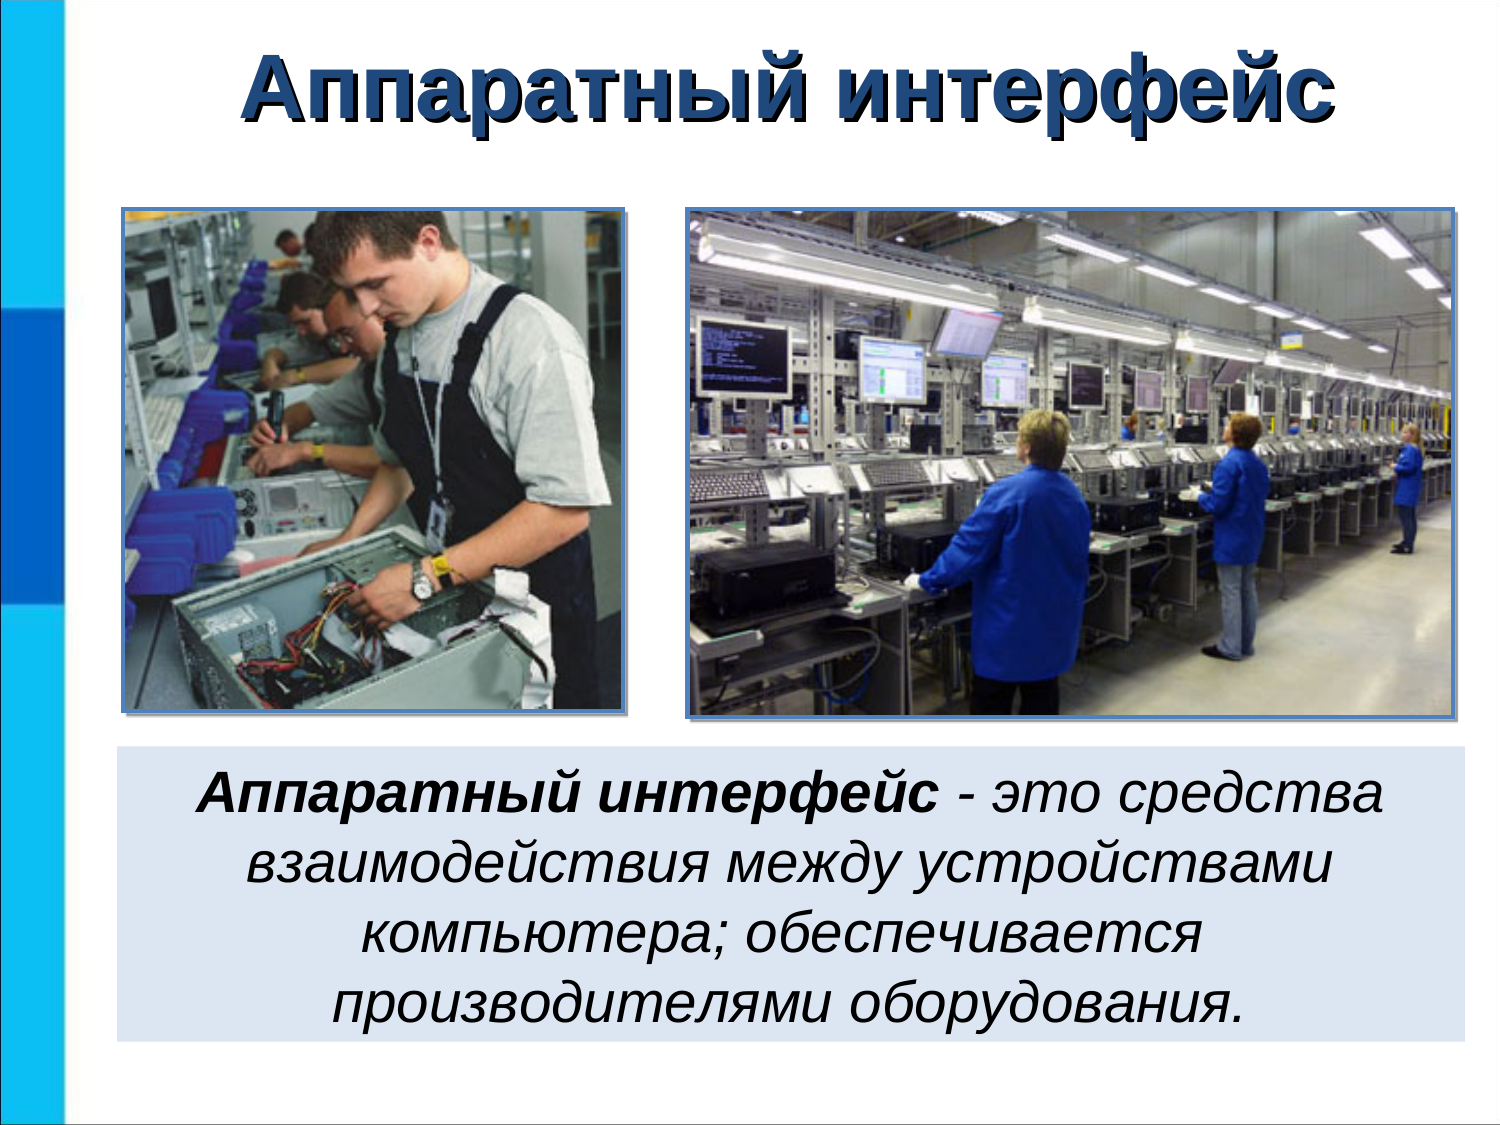

# Аппаратный интерфейс
Аппаратный интерфейс - это средства взаимодействия между устройствами компьютера; обеспечивается производителями оборудования.